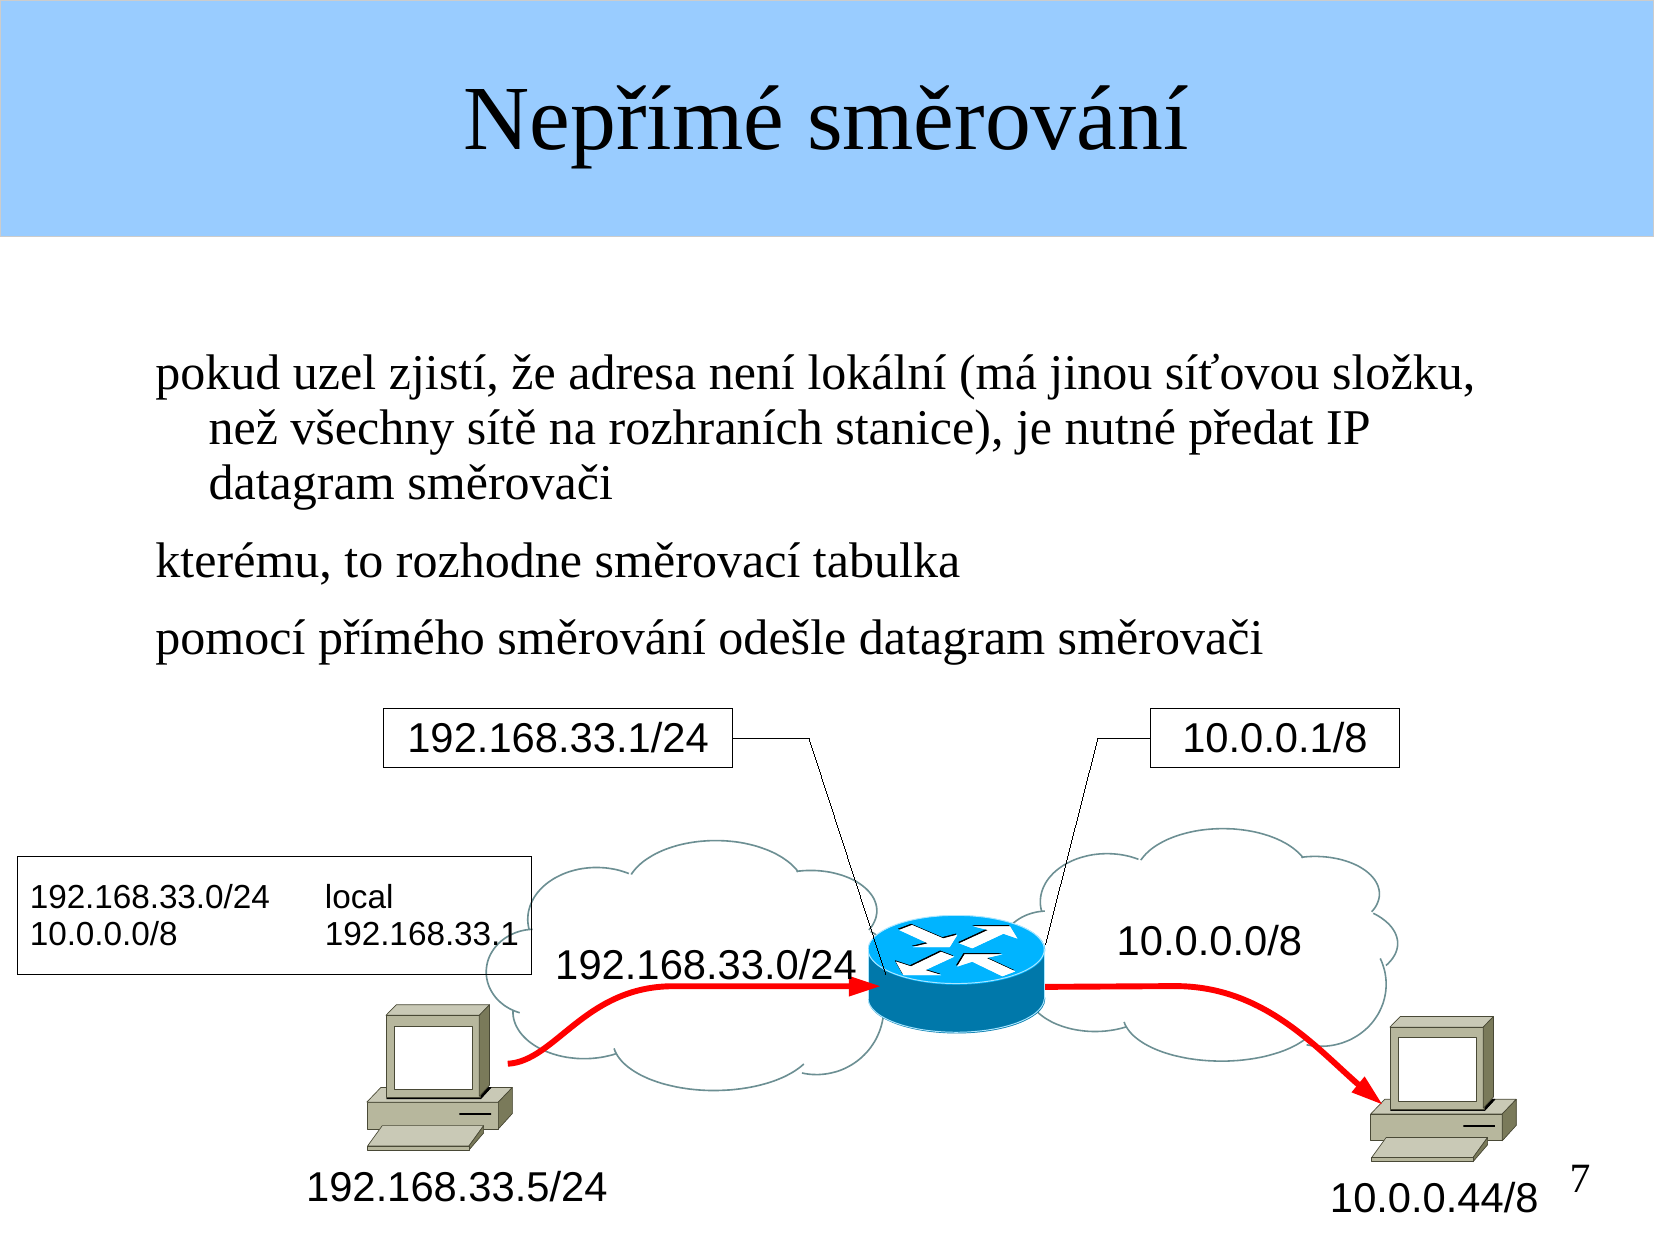

# Nepřímé směrování
pokud uzel zjistí, že adresa není lokální (má jinou síťovou složku, než všechny sítě na rozhraních stanice), je nutné předat IP datagram směrovači
kterému, to rozhodne směrovací tabulka
pomocí přímého směrování odešle datagram směrovači
192.168.33.0/24	local
10.0.0.0/8		192.168.33.1
10.0.0.0/8
192.168.33.0/24
192.168.33.5/24
10.0.0.44/8